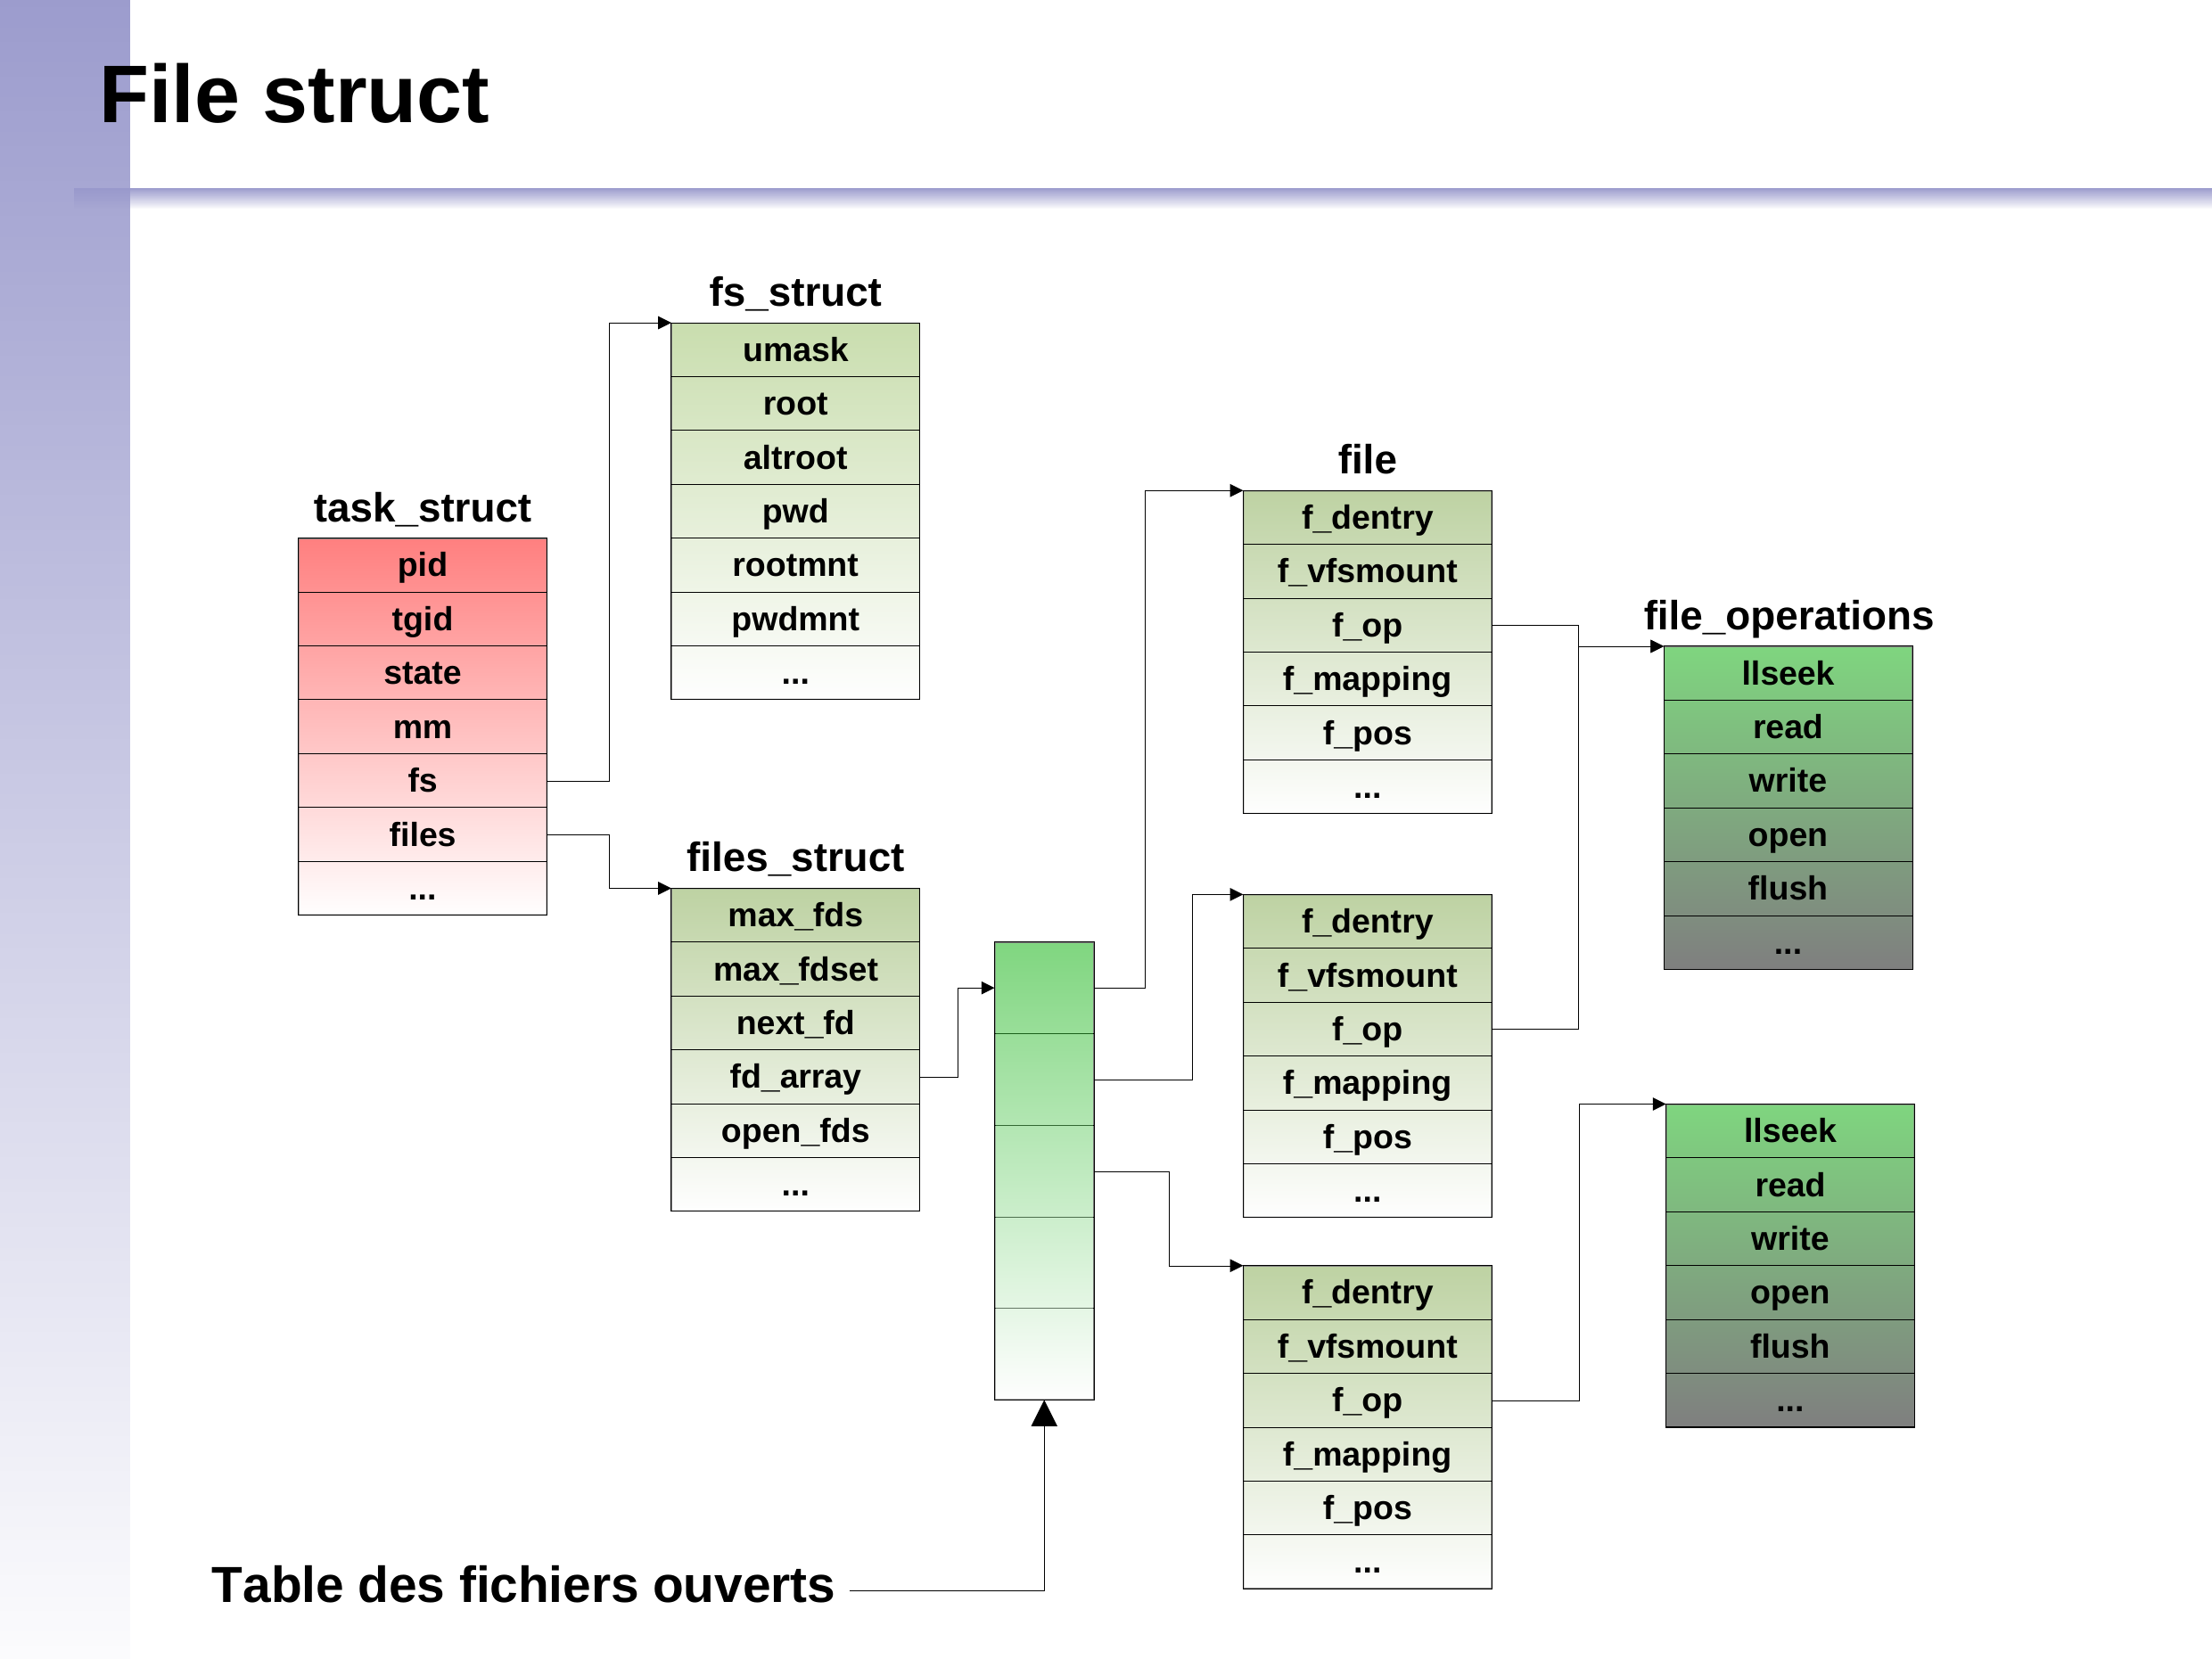

# File struct
fs_struct
umask
root
altroot
file
task_struct
pwd
f_dentry
pid
rootmnt
f_vfsmount
file_operations
tgid
pwdmnt
f_op
state
...
llseek
f_mapping
mm
read
f_pos
fs
write
...
files
open
files_struct
...
flush
max_fds
f_dentry
...
max_fdset
f_vfsmount
next_fd
f_op
fd_array
f_mapping
open_fds
llseek
f_pos
...
read
...
write
f_dentry
open
f_vfsmount
flush
f_op
...
f_mapping
f_pos
...
Table des fichiers ouverts